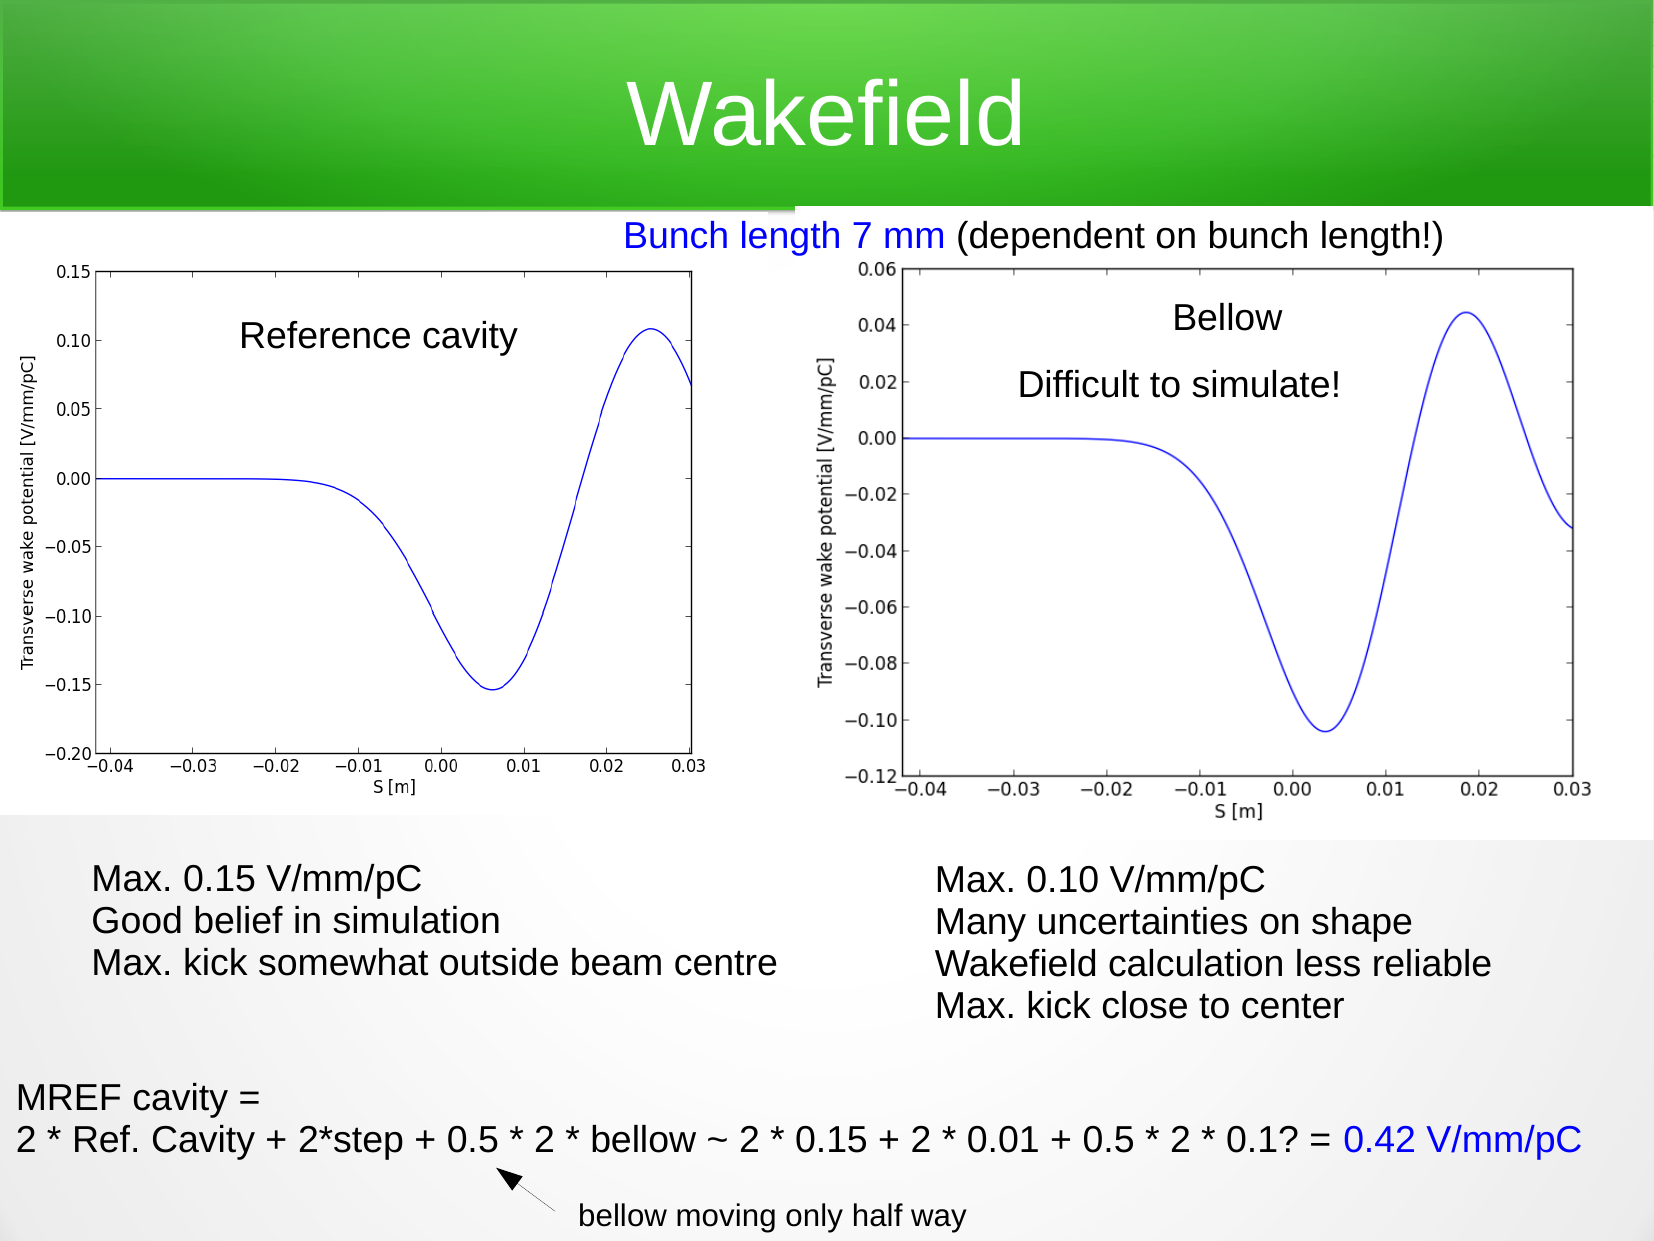

# Wakefield
Bunch length 7 mm (dependent on bunch length!)
Bellow
Reference cavity
Difficult to simulate!
Max. 0.15 V/mm/pC
Good belief in simulation
Max. kick somewhat outside beam centre
Max. 0.10 V/mm/pC
Many uncertainties on shape
Wakefield calculation less reliable
Max. kick close to center
MREF cavity =
2 * Ref. Cavity + 2*step + 0.5 * 2 * bellow ~ 2 * 0.15 + 2 * 0.01 + 0.5 * 2 * 0.1? = 0.42 V/mm/pC
bellow moving only half way